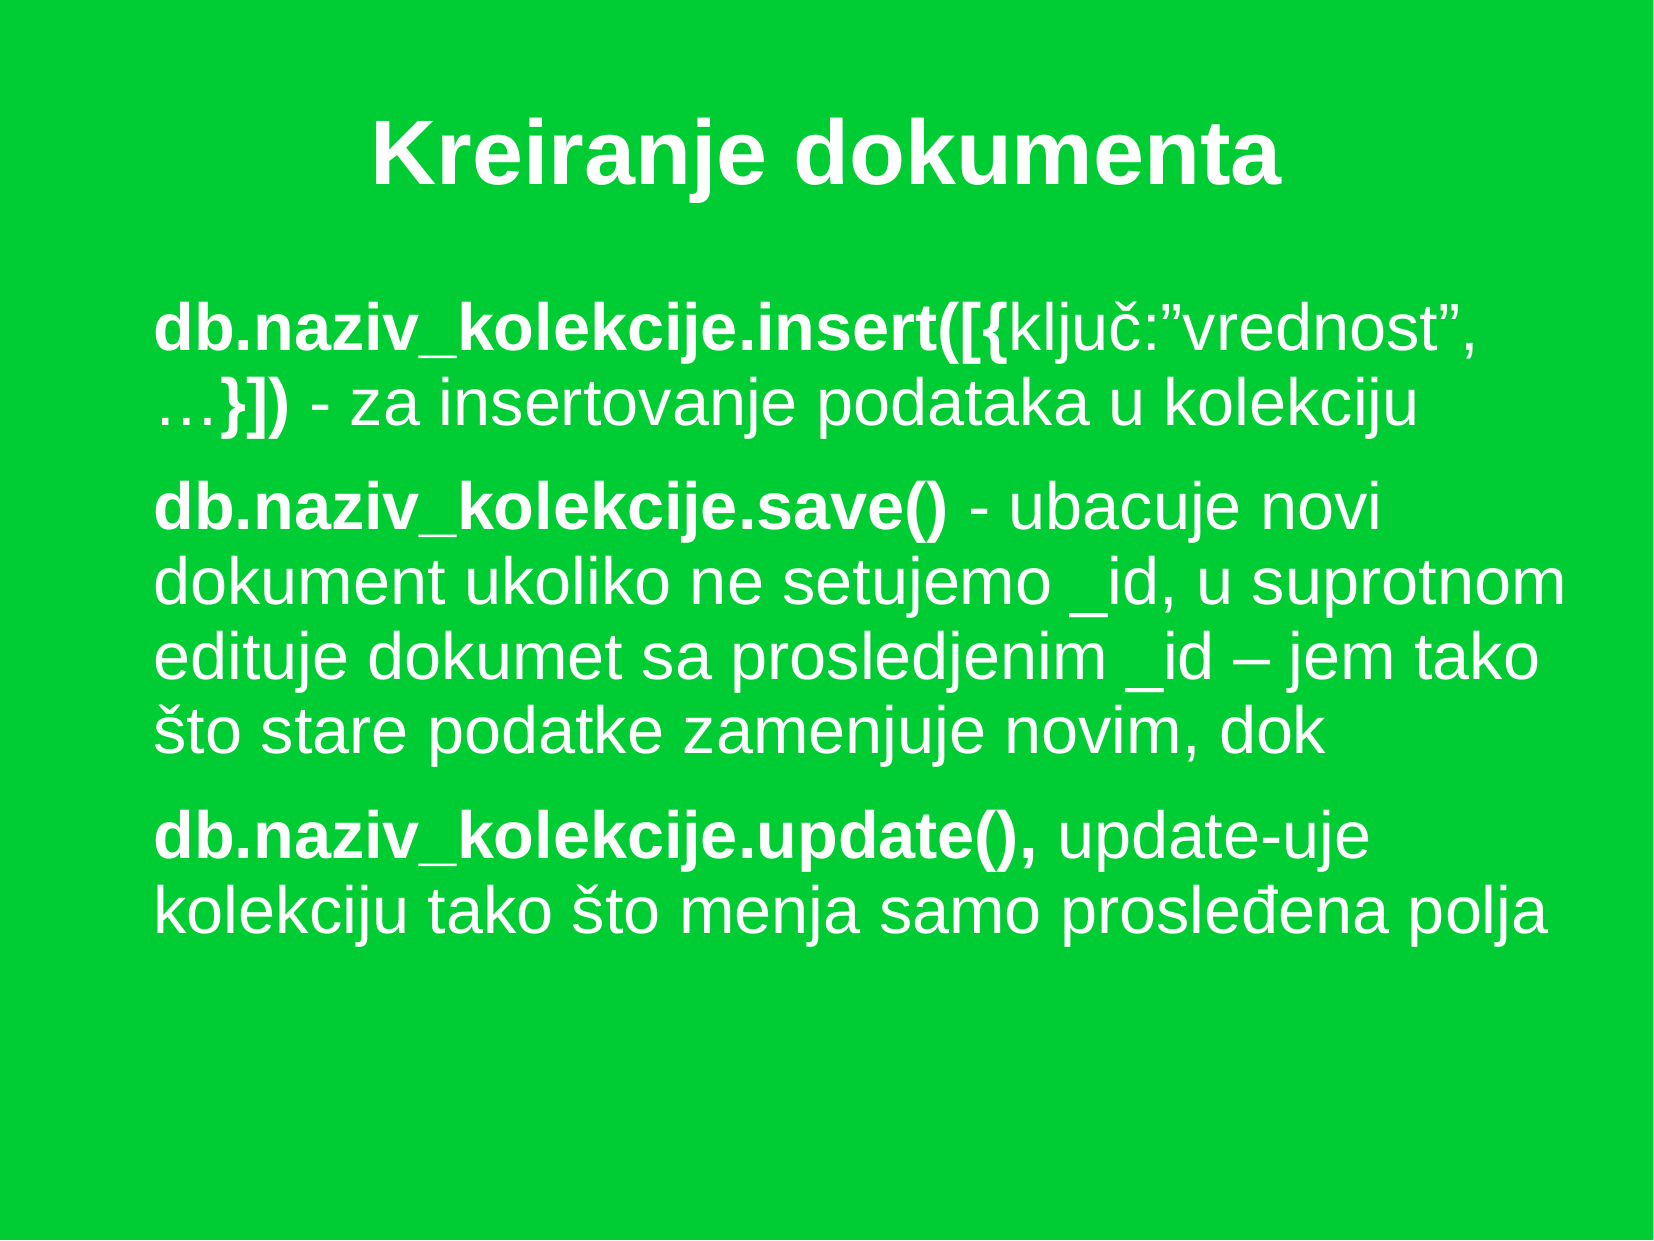

# Kreiranje dokumenta
db.naziv_kolekcije.insert([{ključ:”vrednost”, …}]) - za insertovanje podataka u kolekciju
db.naziv_kolekcije.save() - ubacuje novi dokument ukoliko ne setujemo _id, u suprotnom edituje dokumet sa prosledjenim _id – jem tako što stare podatke zamenjuje novim, dok
db.naziv_kolekcije.update(), update-uje kolekciju tako što menja samo prosleđena polja